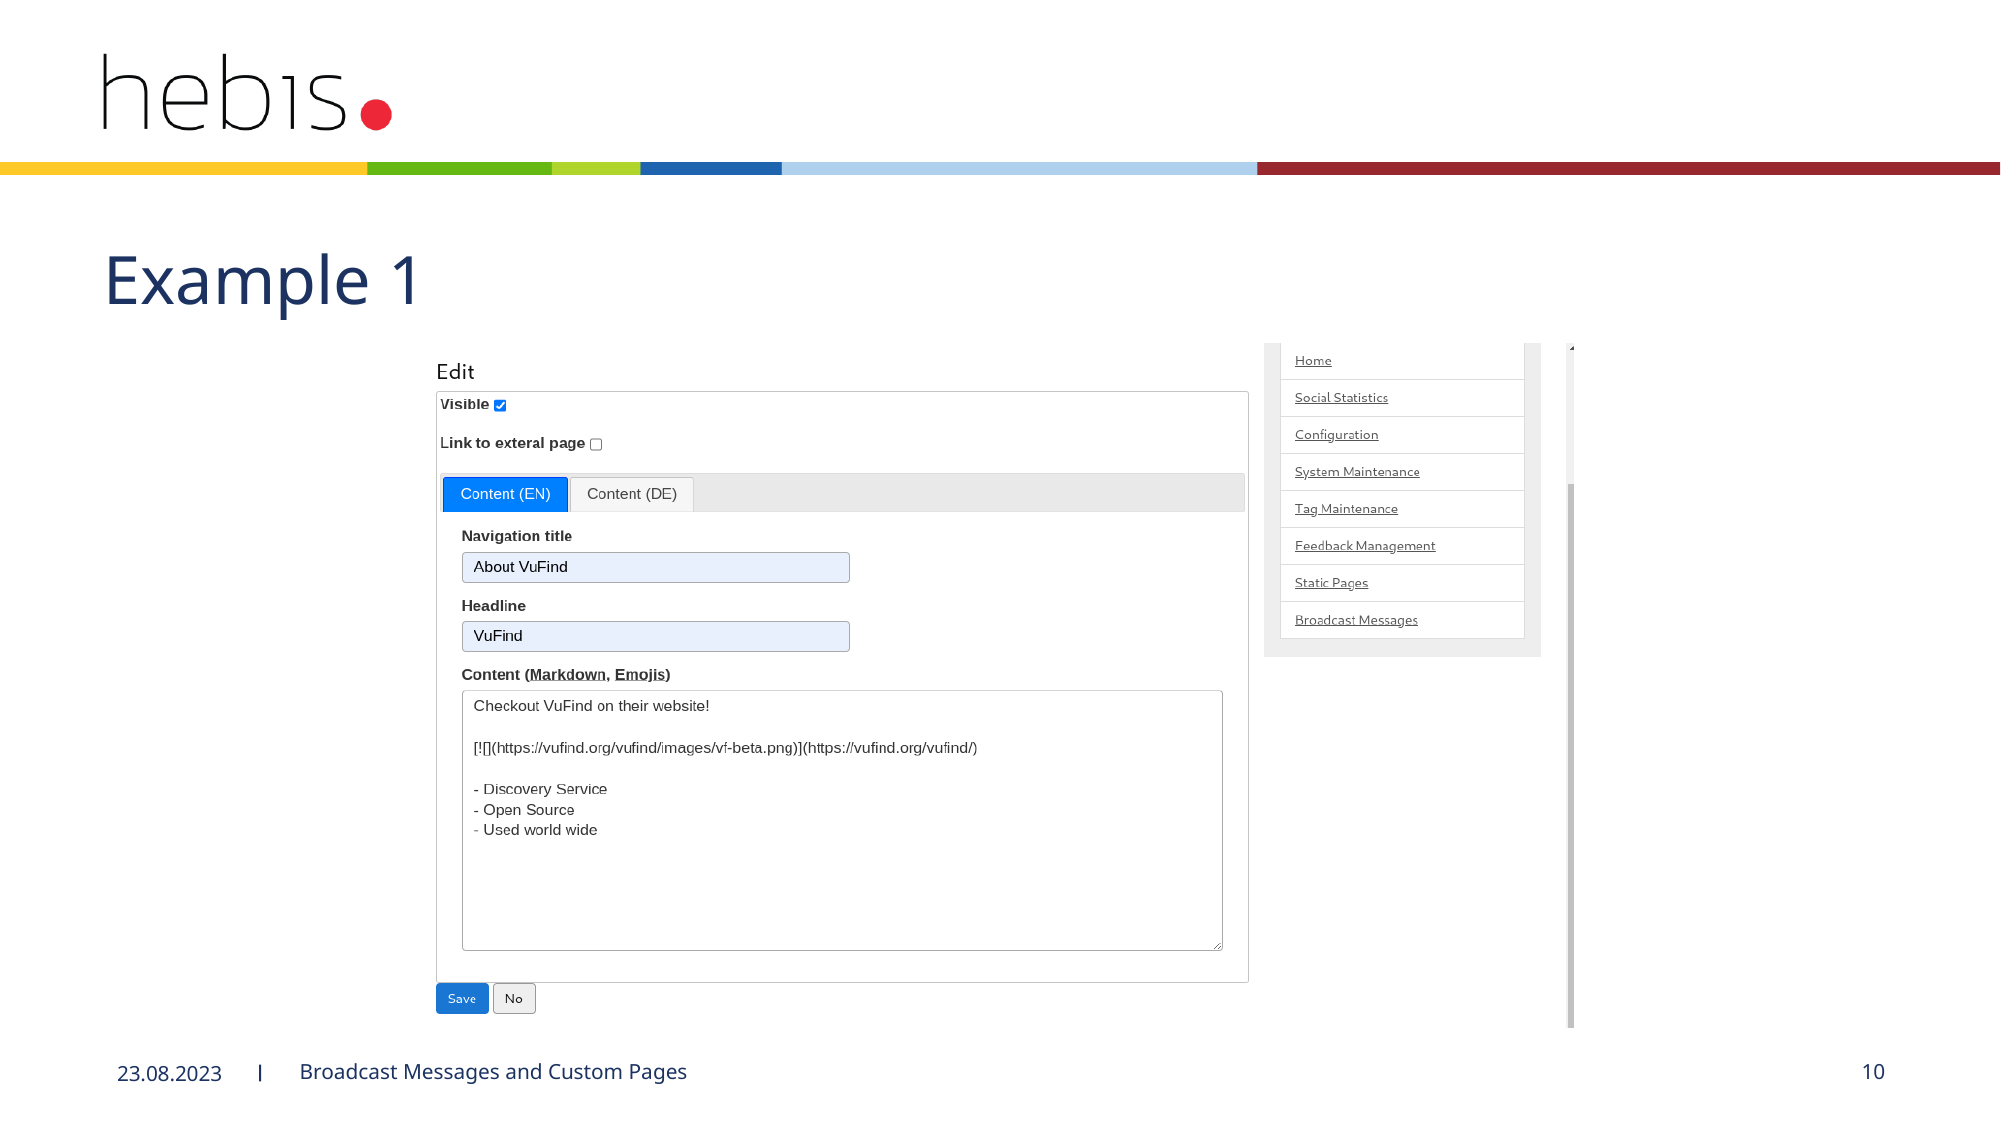

# Example 1
23.08.2023
Broadcast Messages and Custom Pages
10